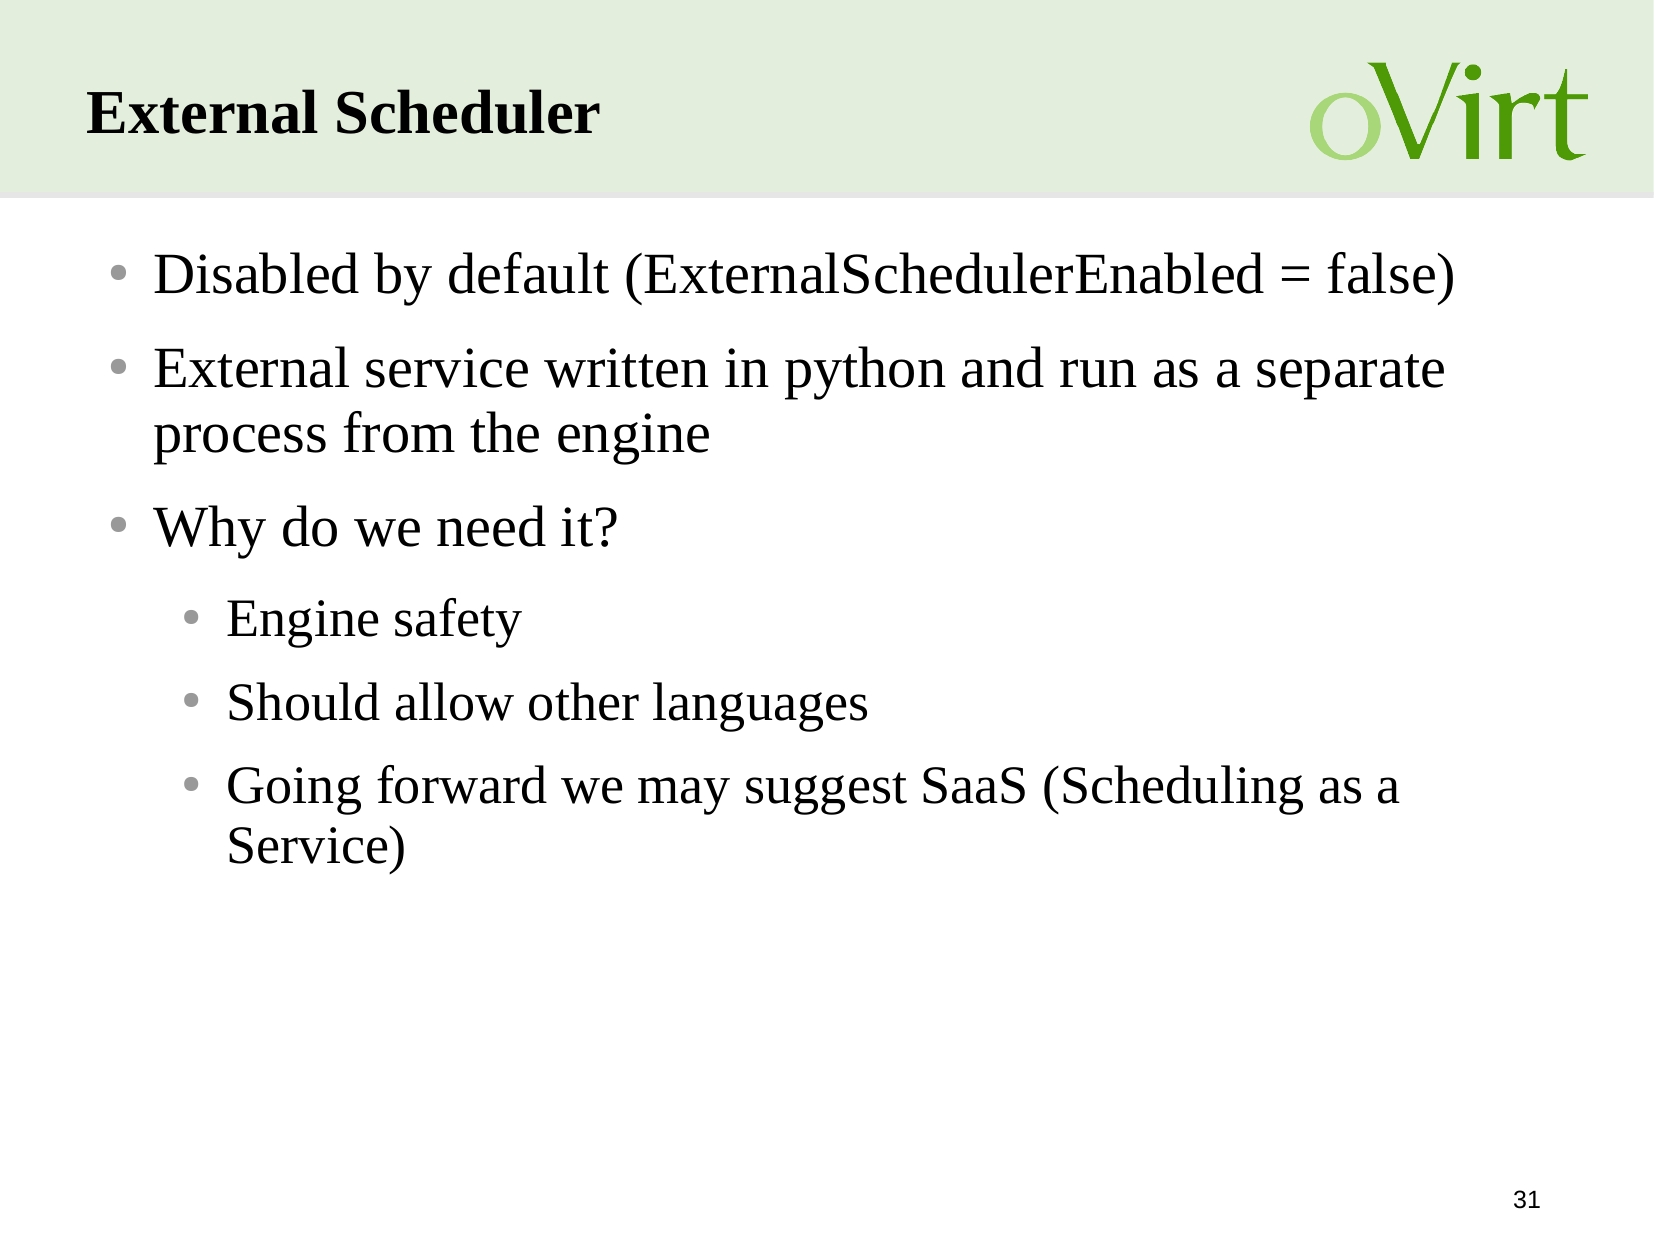

# External Scheduler
Disabled by default (ExternalSchedulerEnabled = false)
External service written in python and run as a separate process from the engine
Why do we need it?
Engine safety
Should allow other languages
Going forward we may suggest SaaS (Scheduling as a Service)